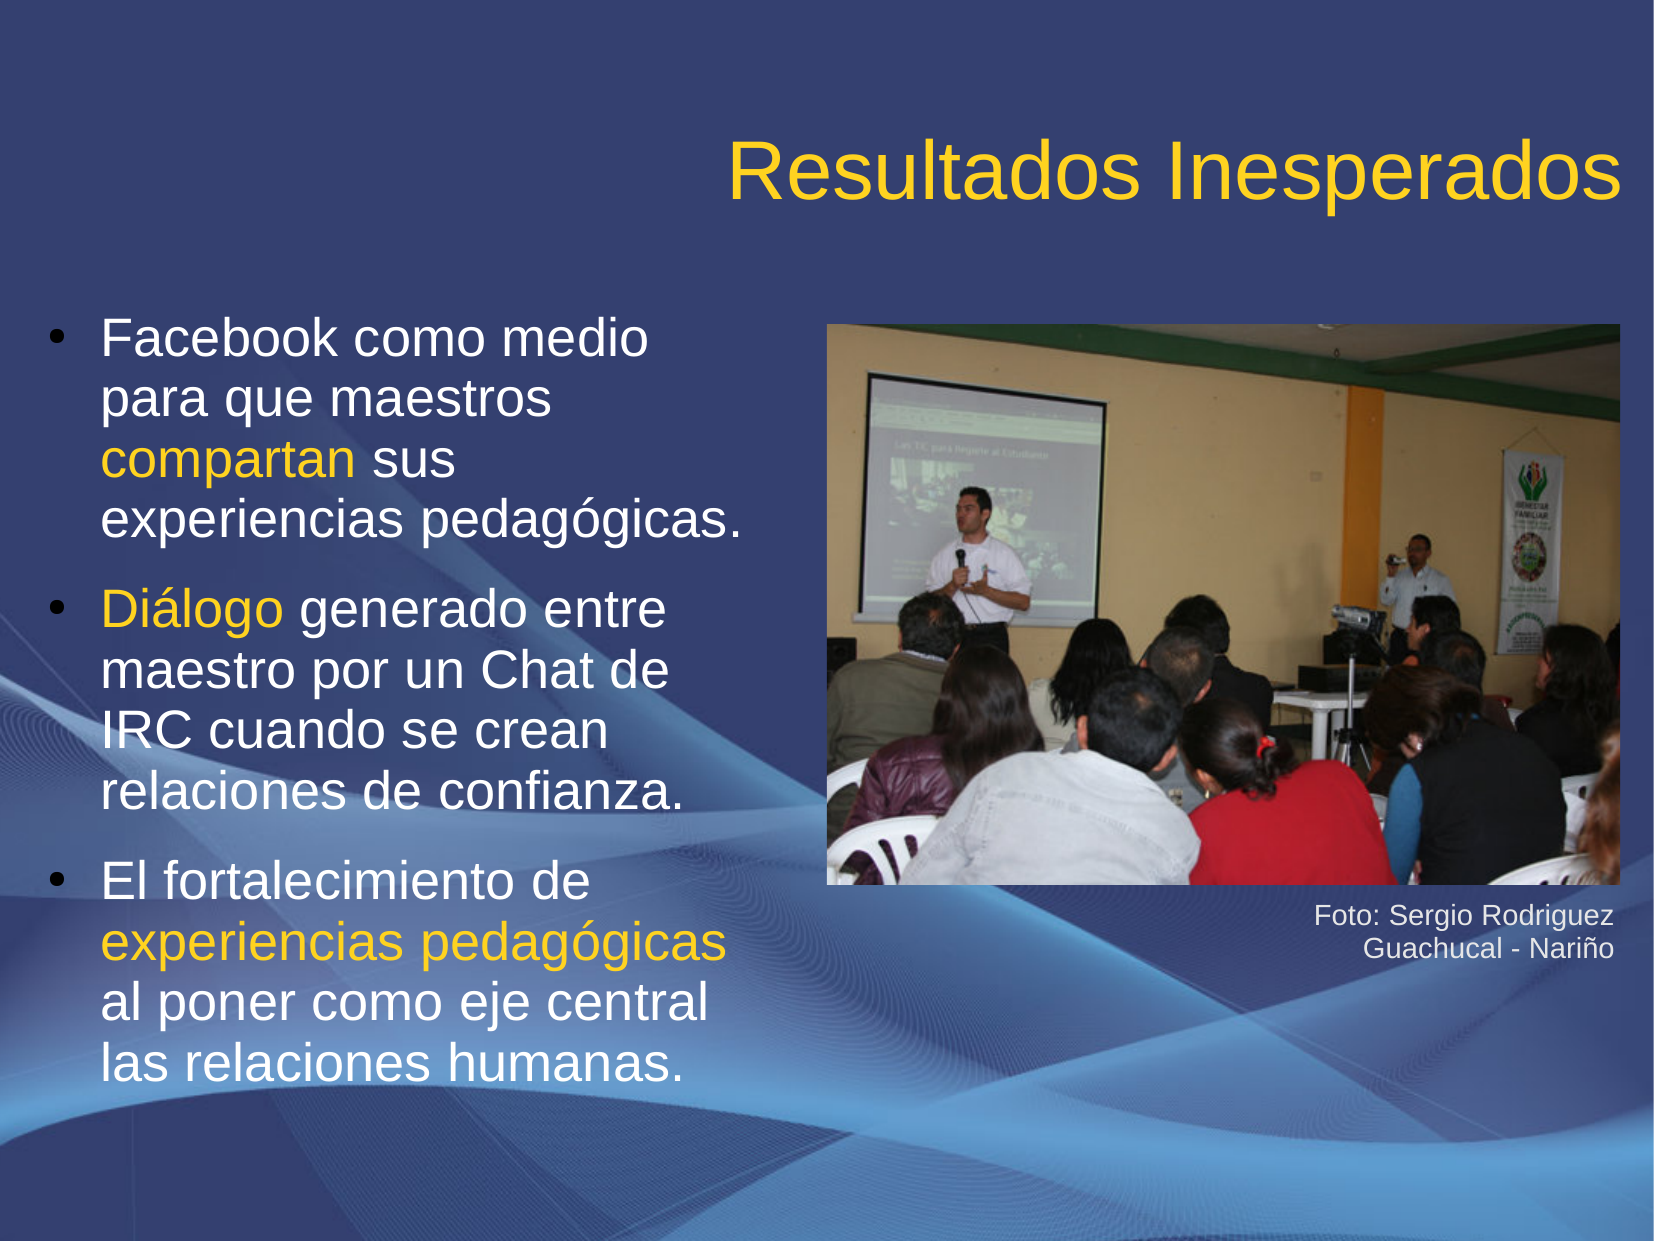

# Resultados Inesperados
Facebook como medio para que maestros compartan sus experiencias pedagógicas.
Diálogo generado entre maestro por un Chat de IRC cuando se crean relaciones de confianza.
El fortalecimiento de experiencias pedagógicas al poner como eje central las relaciones humanas.
Foto: Sergio Rodriguez
Guachucal - Nariño